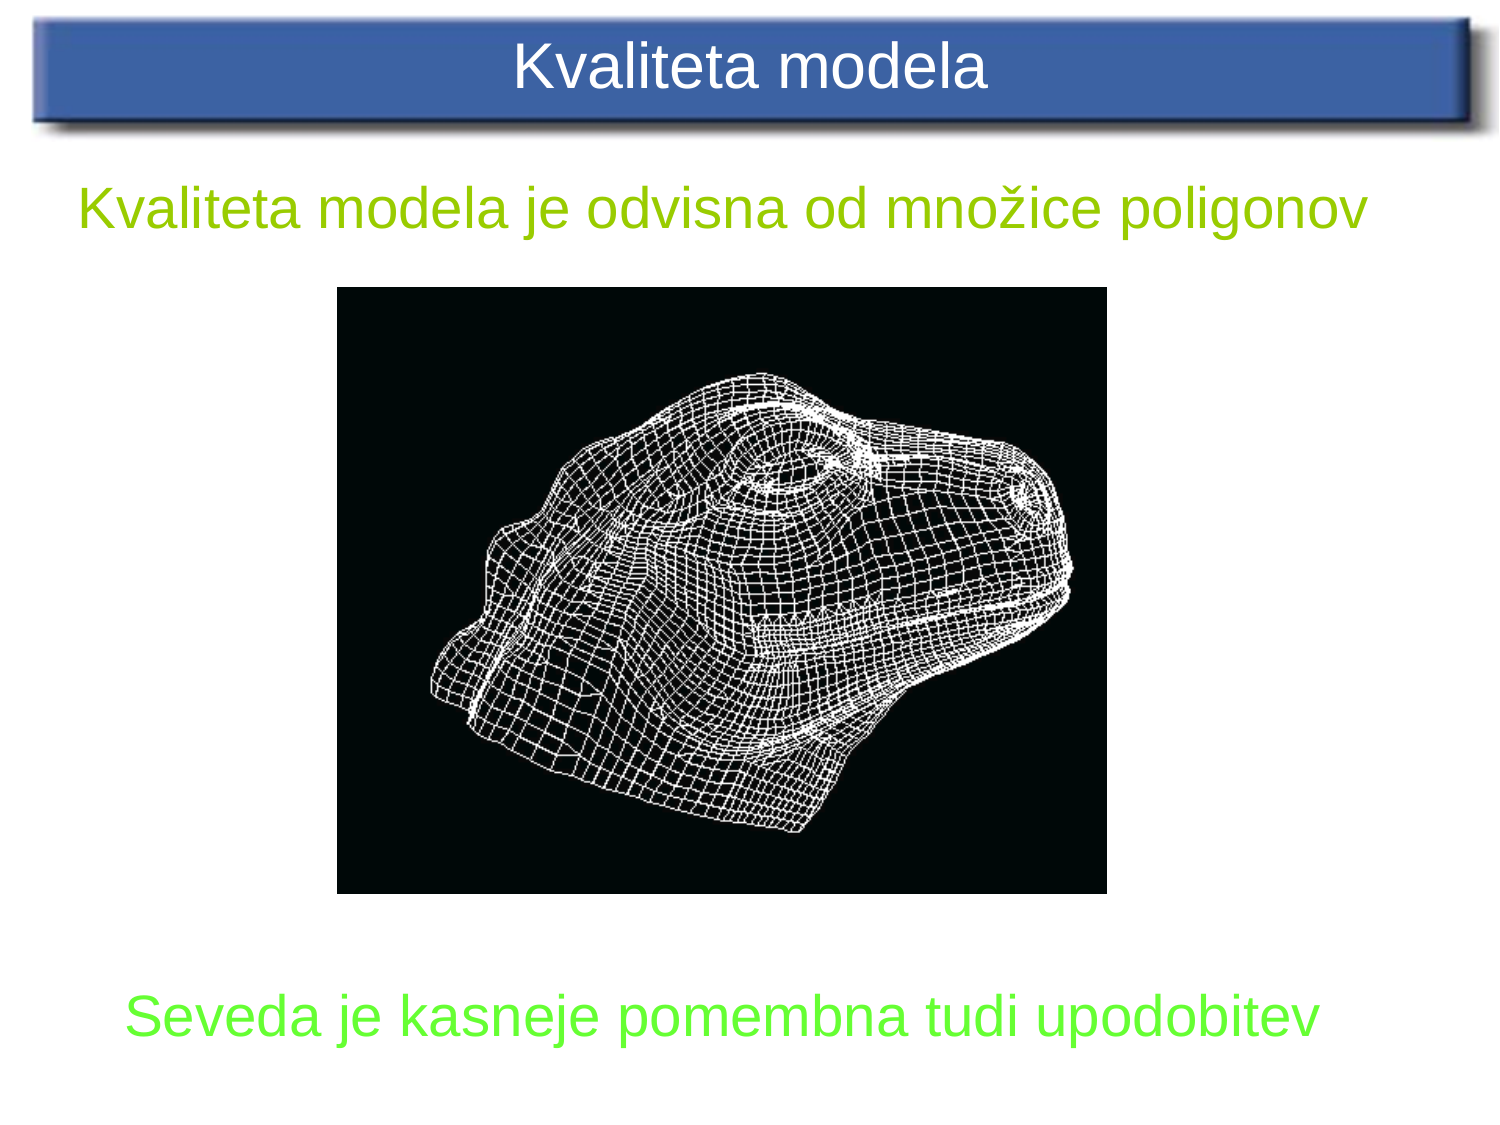

# Kvaliteta modela
Kvaliteta modela je odvisna od množice poligonov
Seveda je kasneje pomembna tudi upodobitev